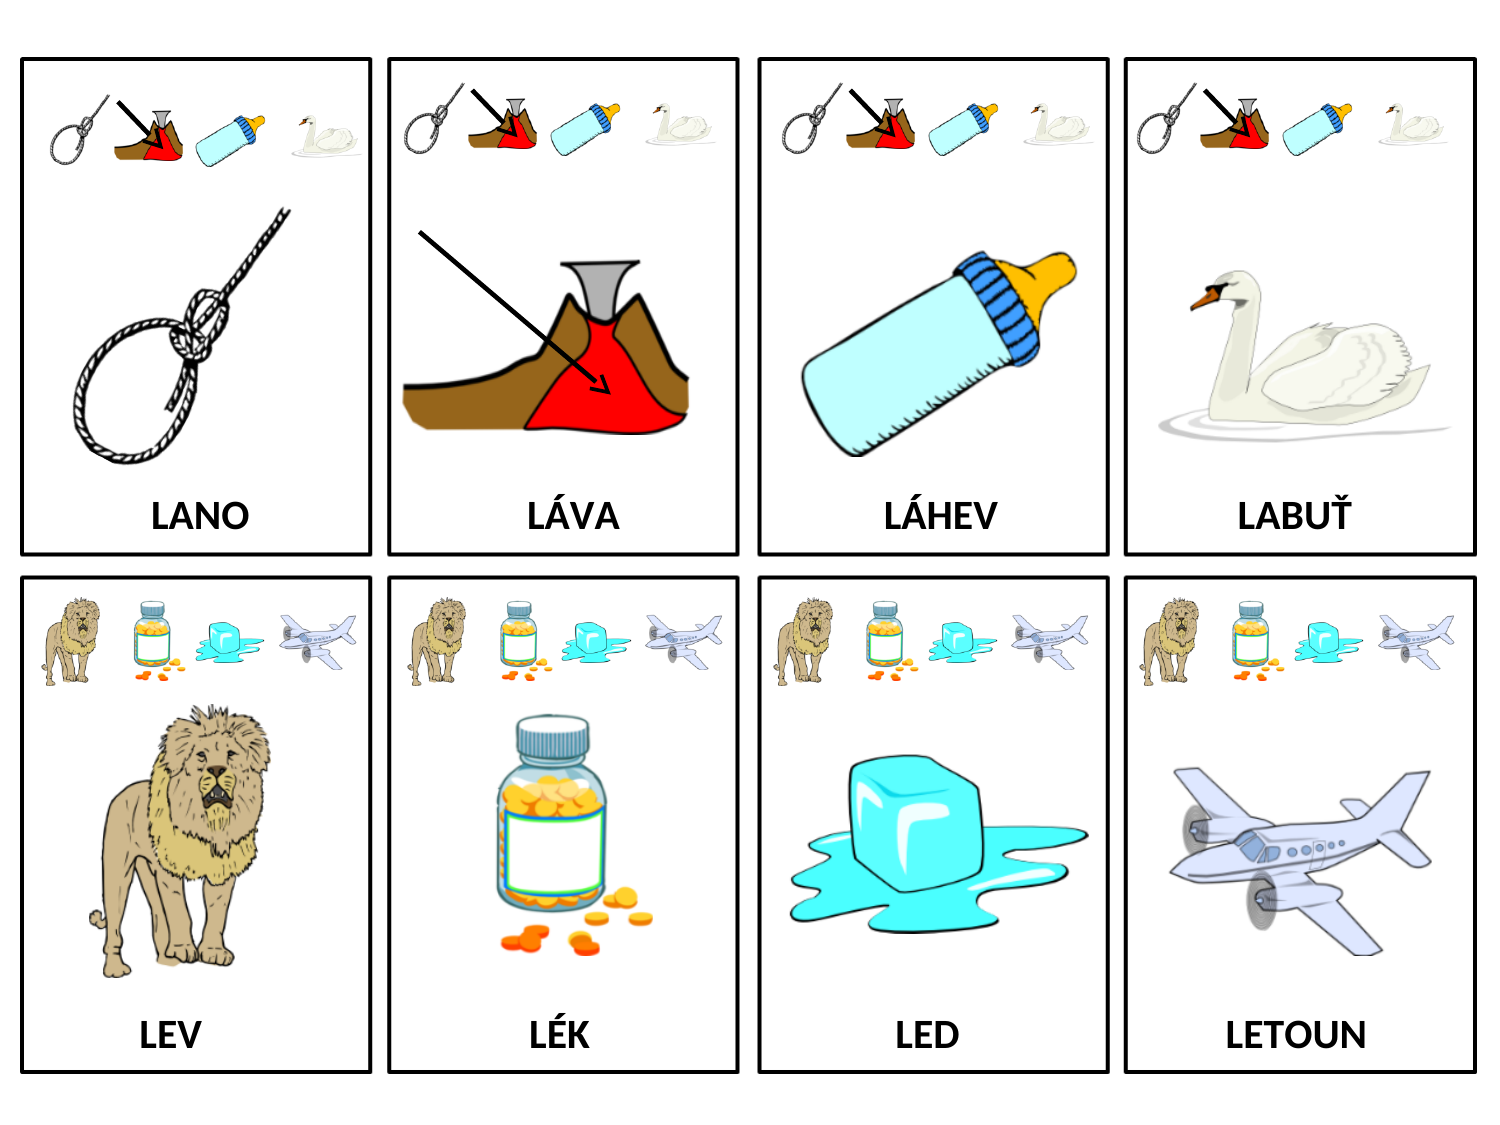

LANO
LÁVA
LÁHEV
LABUŤ
LEV
LÉK
LED
LETOUN